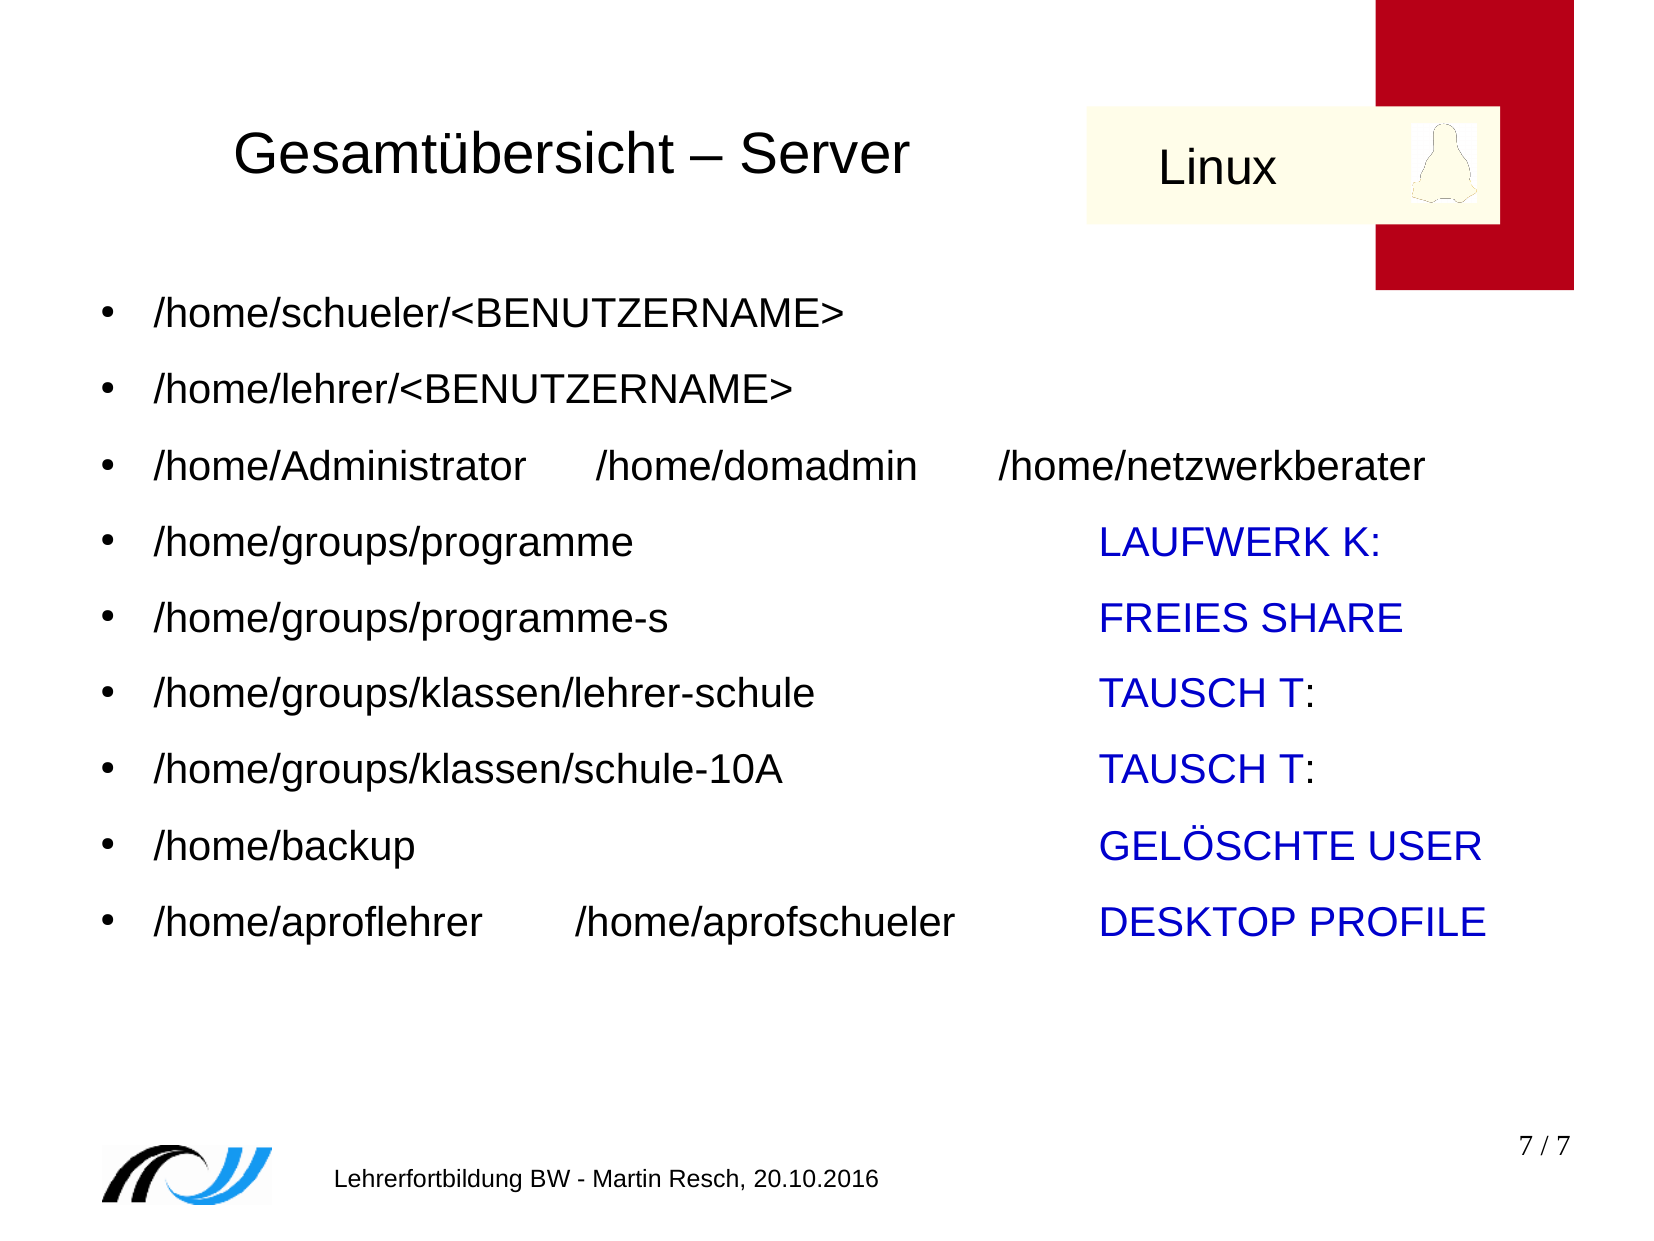

# Gesamtübersicht – Server
/home/schueler/<BENUTZERNAME>
/home/lehrer/<BENUTZERNAME>
/home/Administrator /home/domadmin /home/netzwerkberater
/home/groups/programme	LAUFWERK K:
/home/groups/programme-s	FREIES SHARE
/home/groups/klassen/lehrer-schule	TAUSCH T:
/home/groups/klassen/schule-10A	TAUSCH T:
/home/backup	GELÖSCHTE USER
/home/aproflehrer /home/aprofschueler	DESKTOP PROFILE
7
Lehrerfortbildung BW - Martin Resch, 20.10.2016